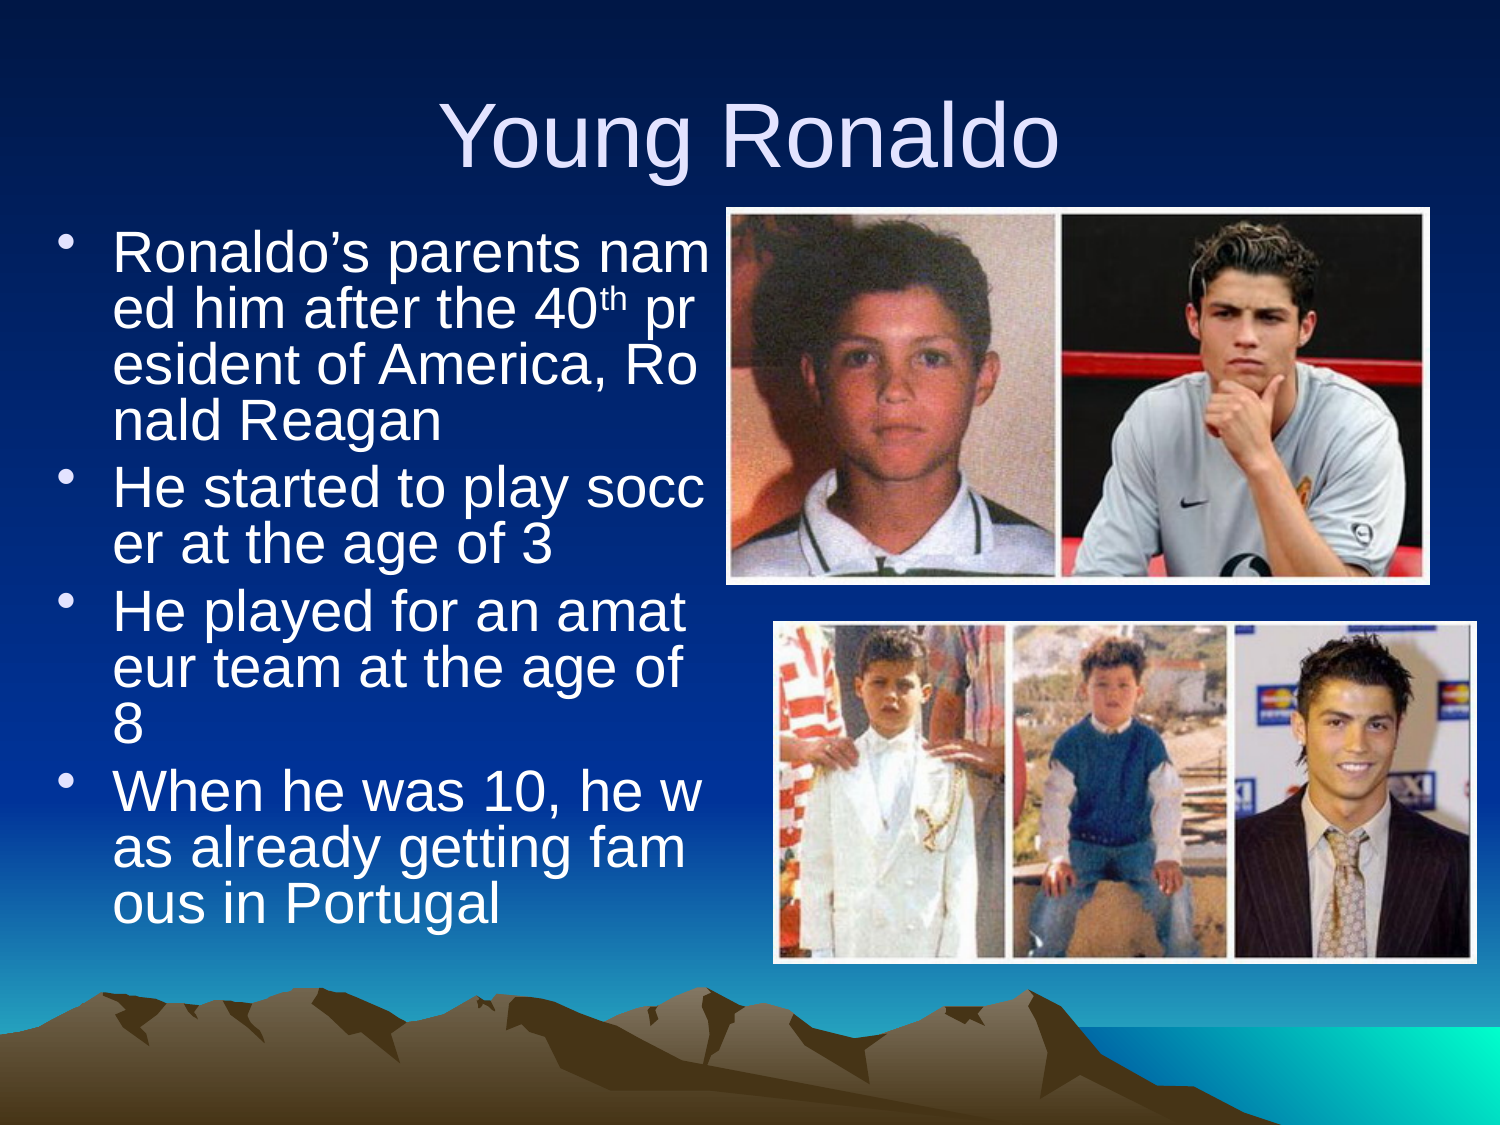

# Young Ronaldo
Ronaldo’s parents named him after the 40th president of America, Ronald Reagan
He started to play soccer at the age of 3
He played for an amateur team at the age of 8
When he was 10, he was already getting famous in Portugal